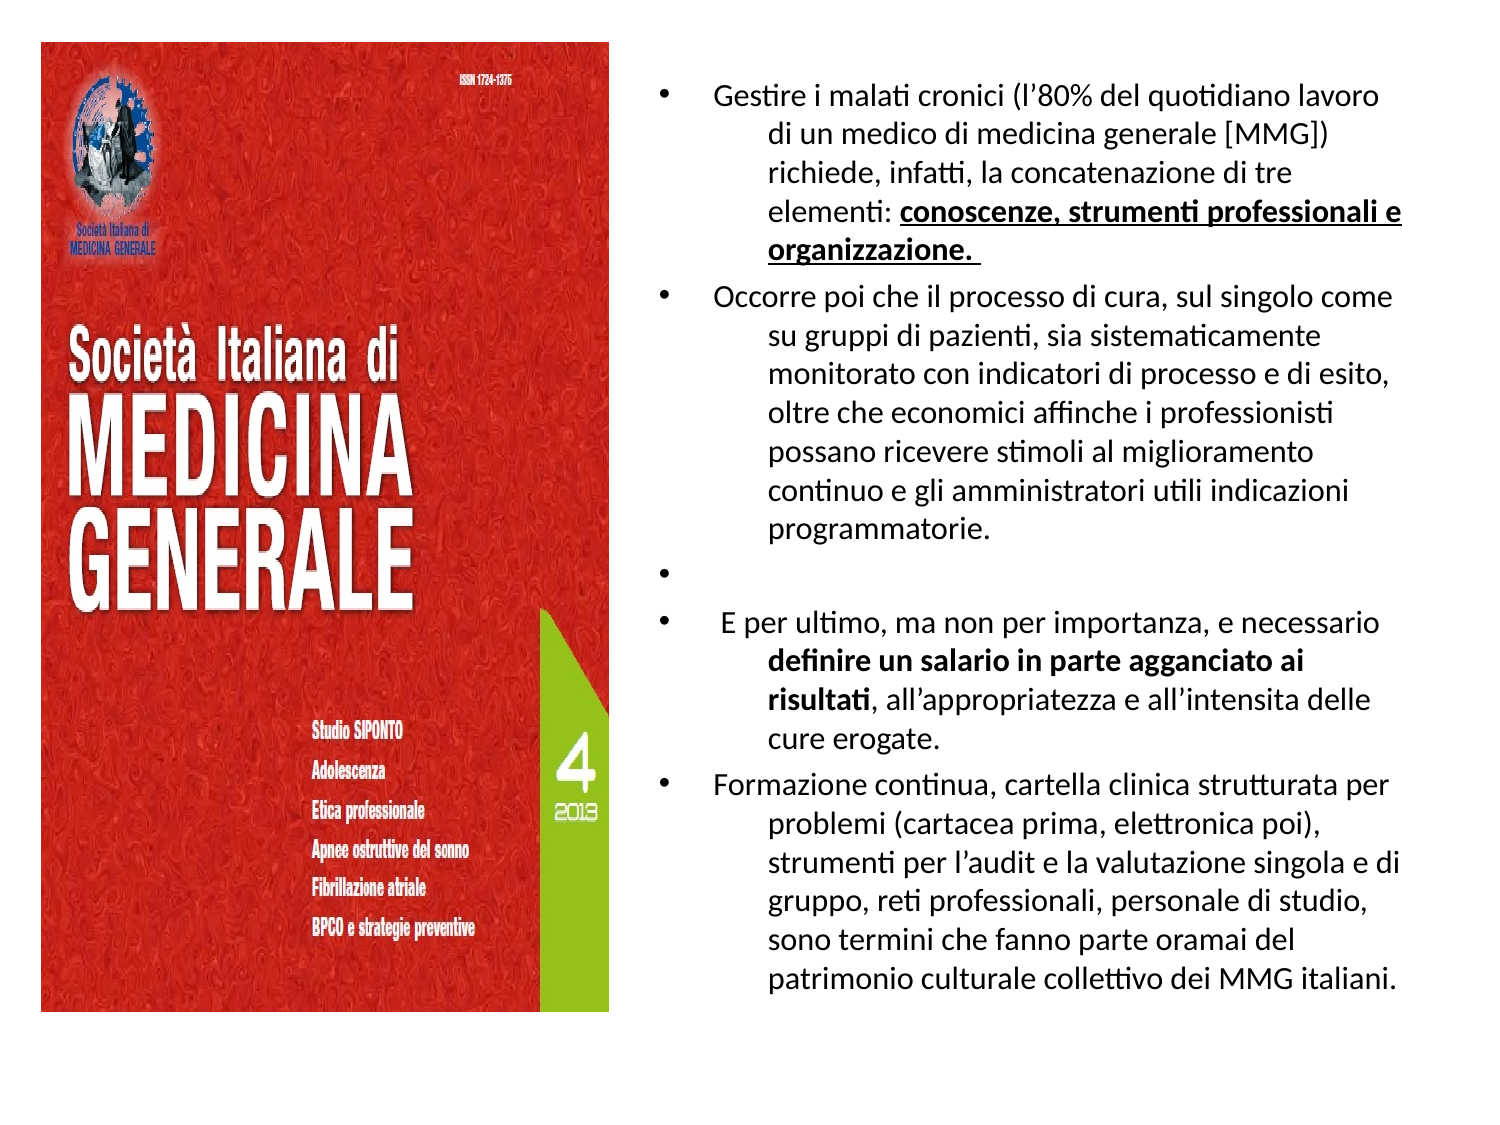

#
Gestire i malati cronici (l’80% del quotidiano lavoro di un medico di medicina generale [MMG]) richiede, infatti, la concatenazione di tre elementi: conoscenze, strumenti professionali e organizzazione.
Occorre poi che il processo di cura, sul singolo come su gruppi di pazienti, sia sistematicamente monitorato con indicatori di processo e di esito, oltre che economici affinche i professionisti possano ricevere stimoli al miglioramento continuo e gli amministratori utili indicazioni programmatorie.
 E per ultimo, ma non per importanza, e necessario definire un salario in parte agganciato ai risultati, all’appropriatezza e all’intensita delle cure erogate.
Formazione continua, cartella clinica strutturata per problemi (cartacea prima, elettronica poi), strumenti per l’audit e la valutazione singola e di gruppo, reti professionali, personale di studio, sono termini che fanno parte oramai del patrimonio culturale collettivo dei MMG italiani.